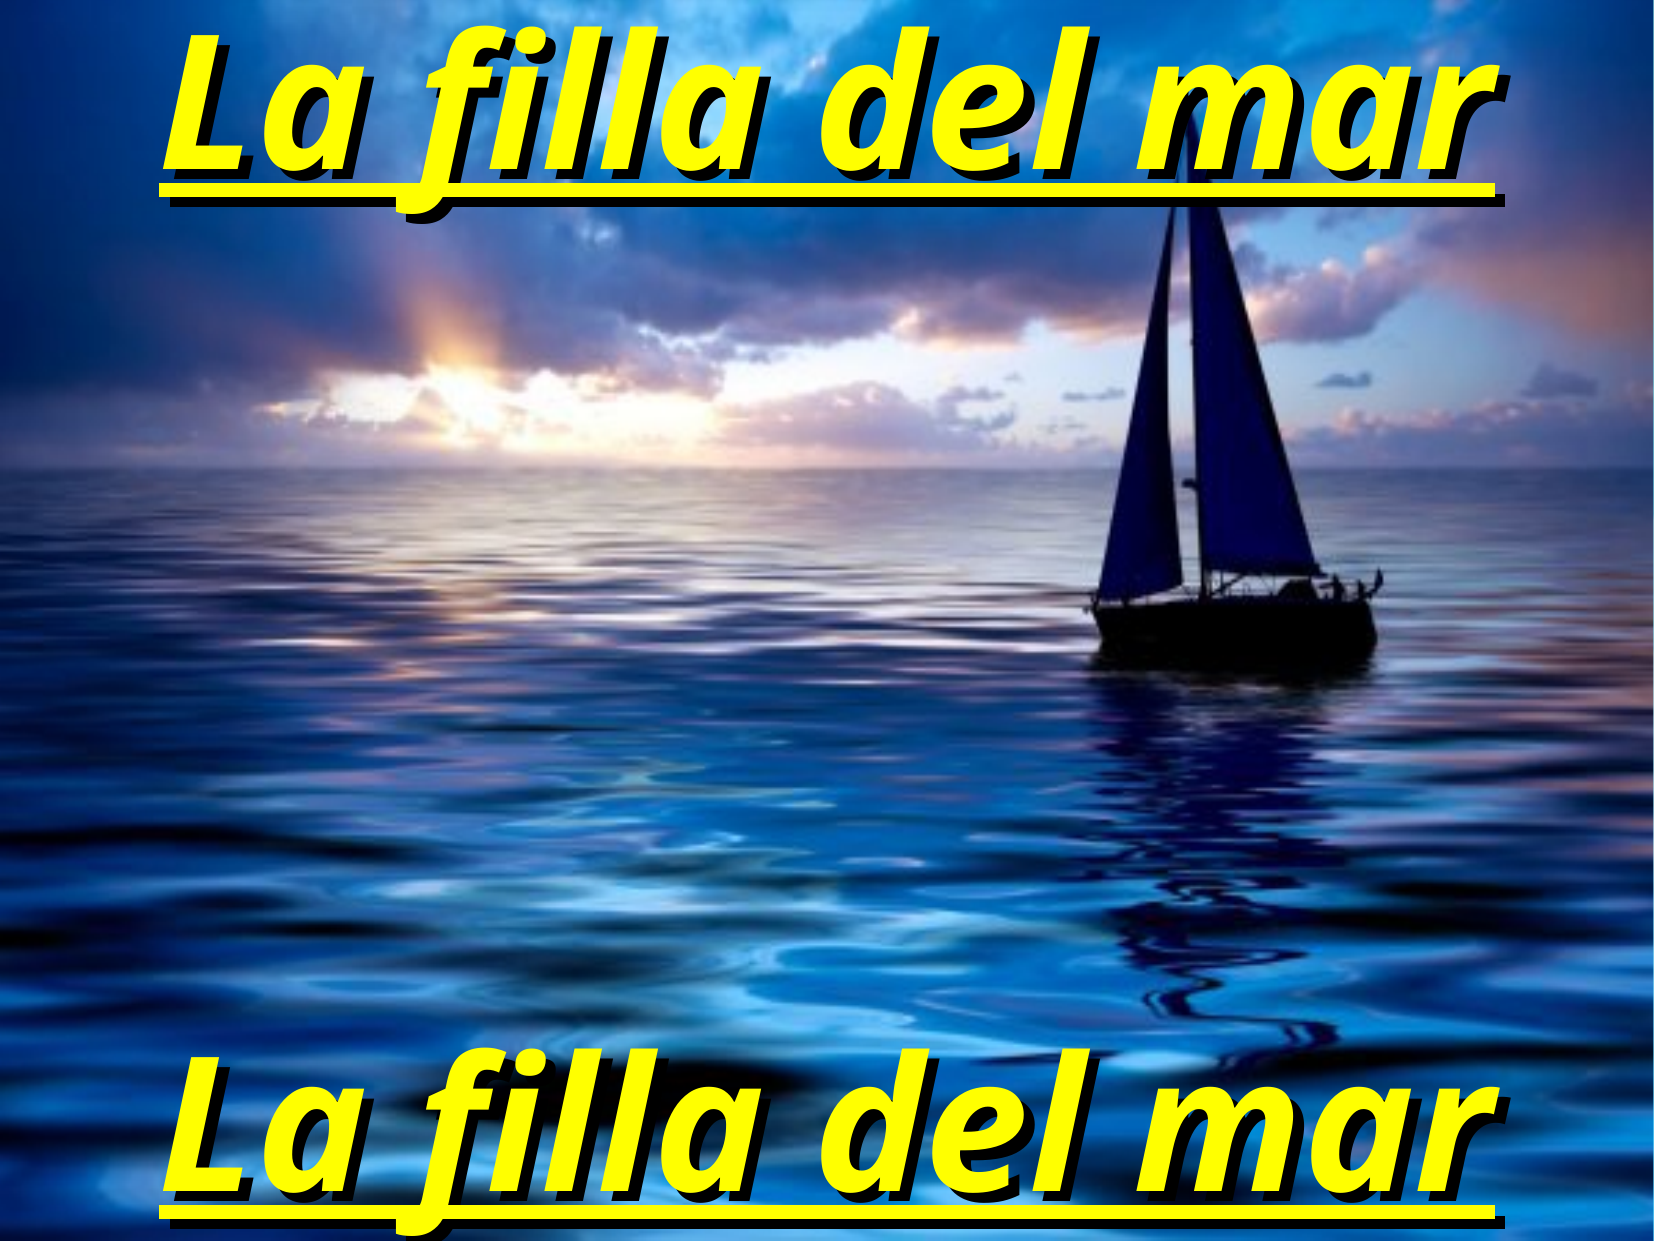

# La filla del mar La filla del mar